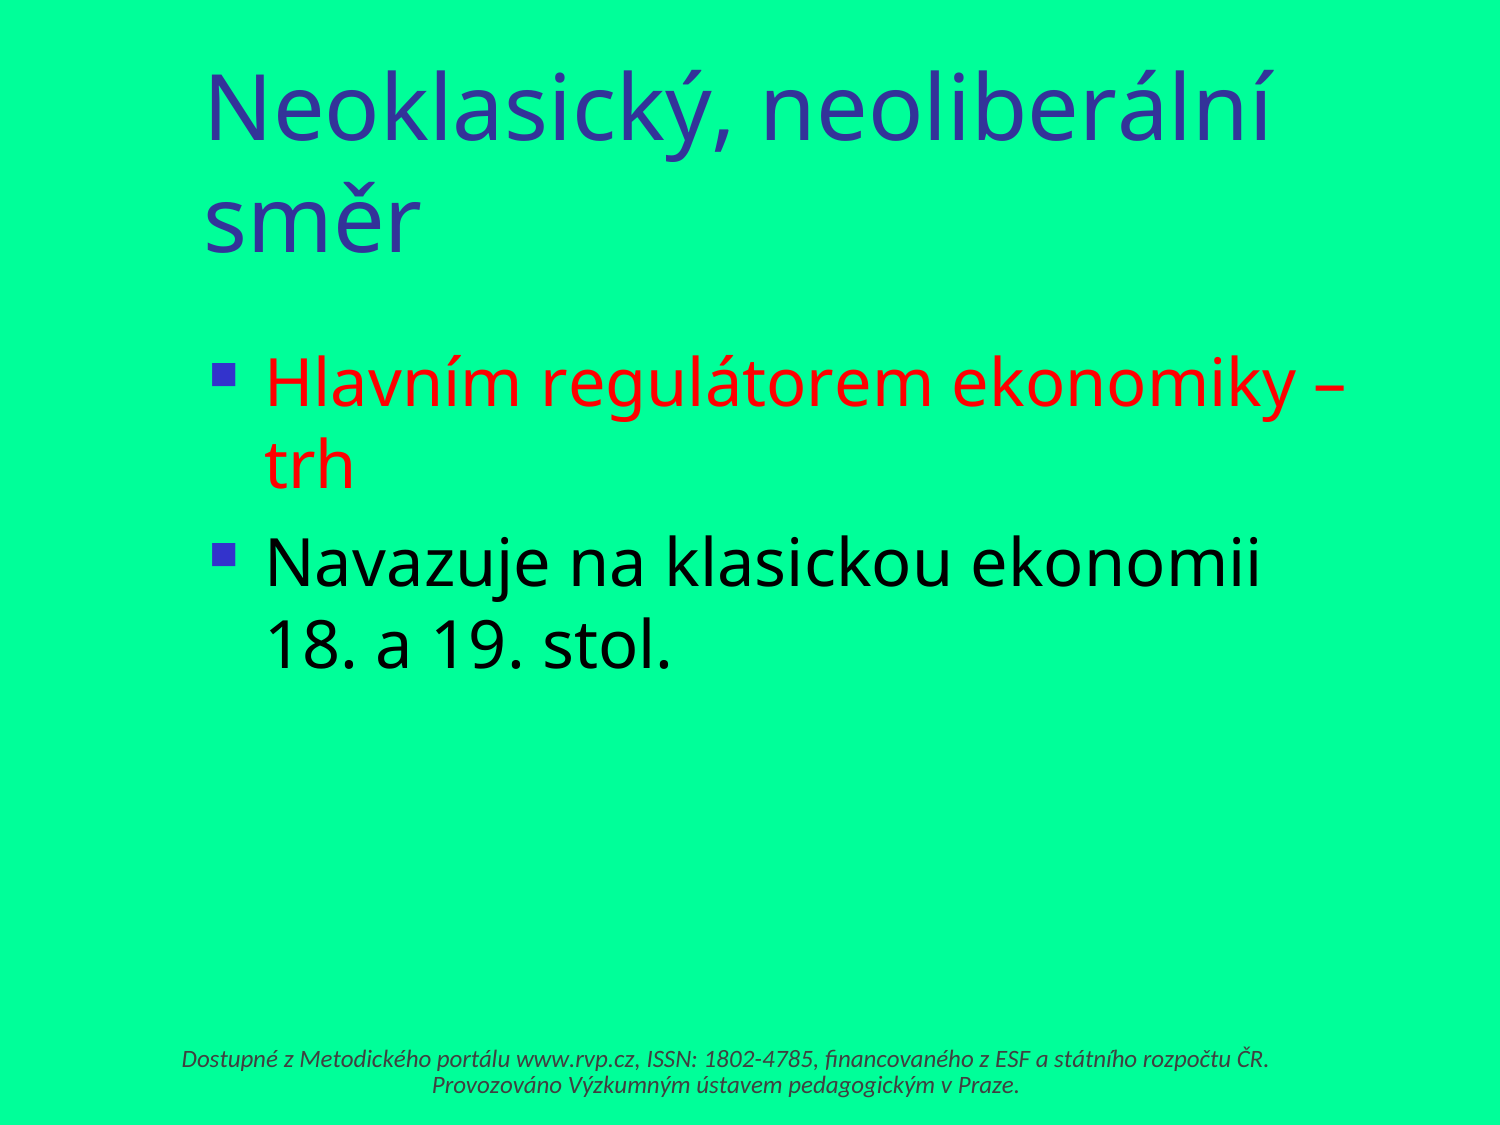

# Neoklasický, neoliberální směr
Hlavním regulátorem ekonomiky – trh
Navazuje na klasickou ekonomii
18. a 19. stol.
Dostupné z Metodického portálu www.rvp.cz, ISSN: 1802-4785, financovaného z ESF a státního rozpočtu ČR. Provozováno Výzkumným ústavem pedagogickým v Praze.